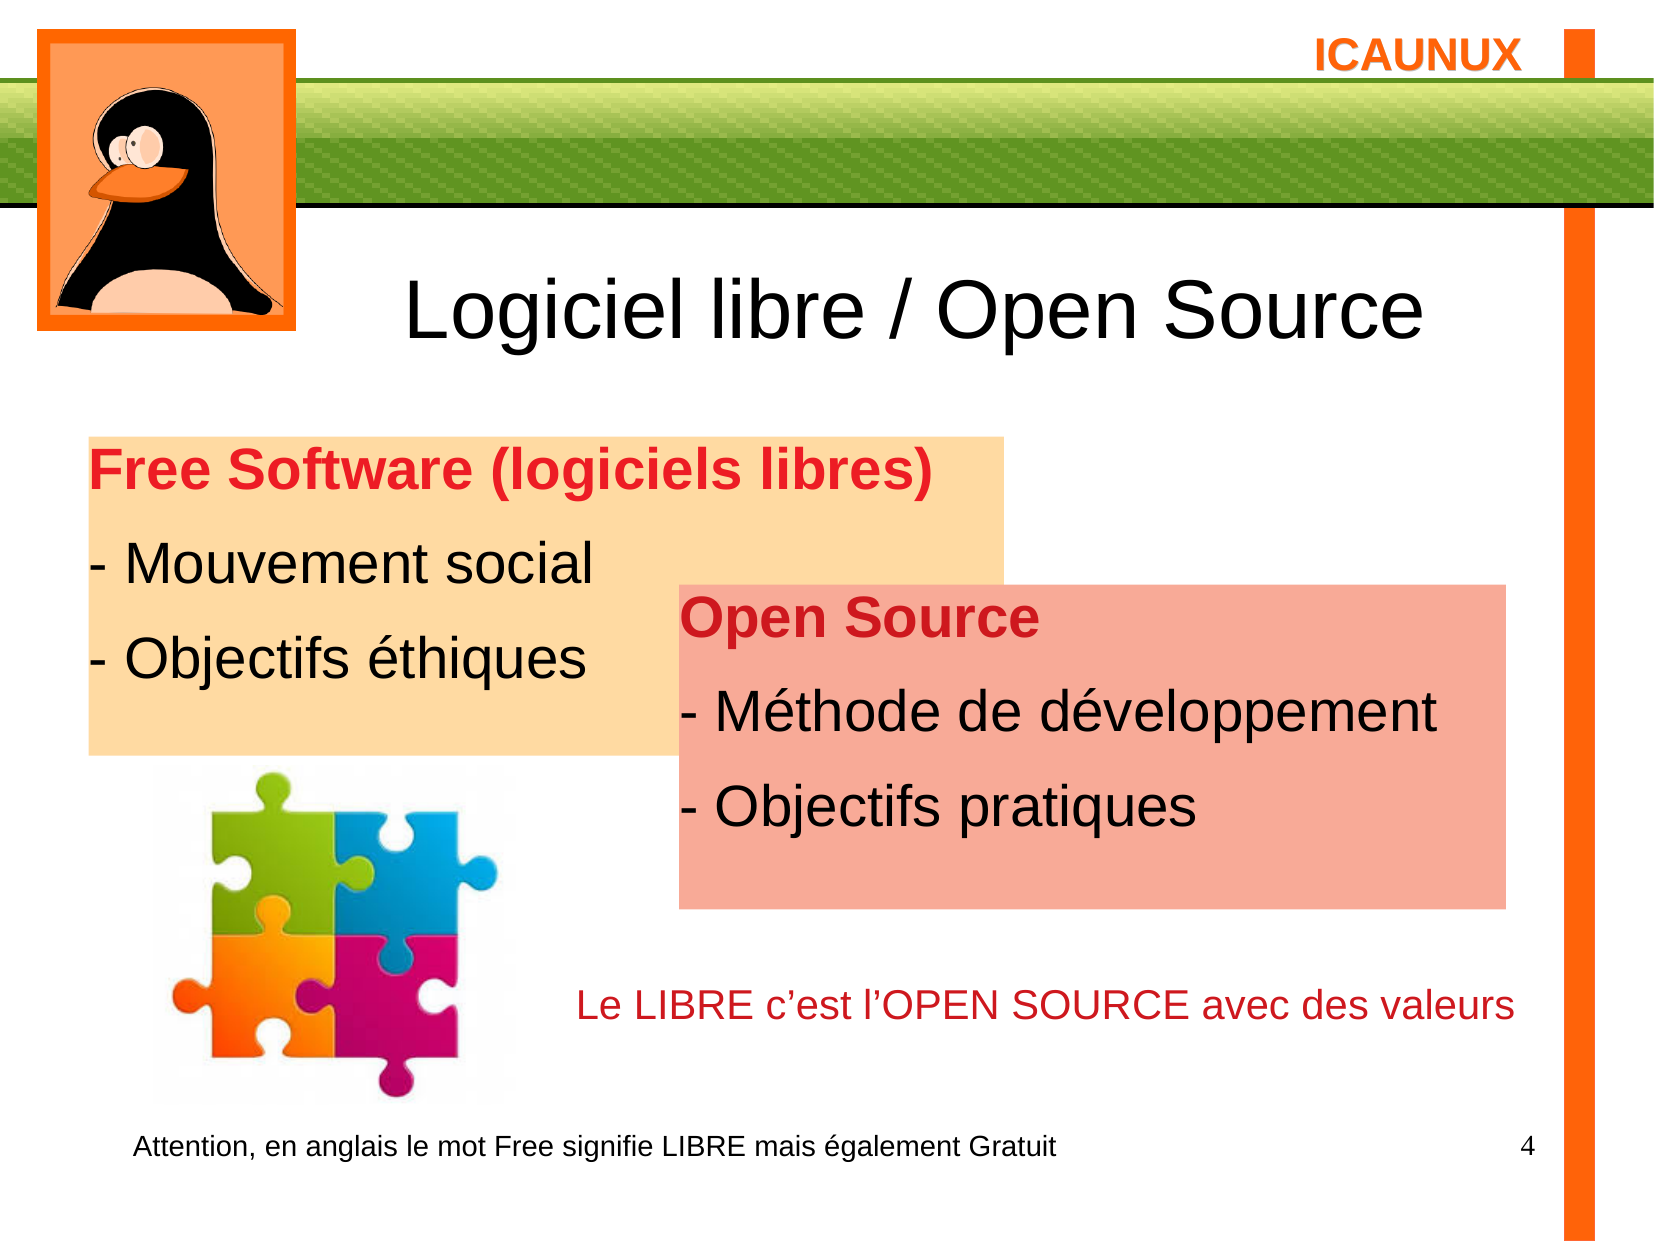

# Logiciel libre / Open Source
Free Software (logiciels libres)
- Mouvement social
- Objectifs éthiques
Open Source
- Méthode de développement
- Objectifs pratiques
Le LIBRE c’est l’OPEN SOURCE avec des valeurs
Attention, en anglais le mot Free signifie LIBRE mais également Gratuit
4